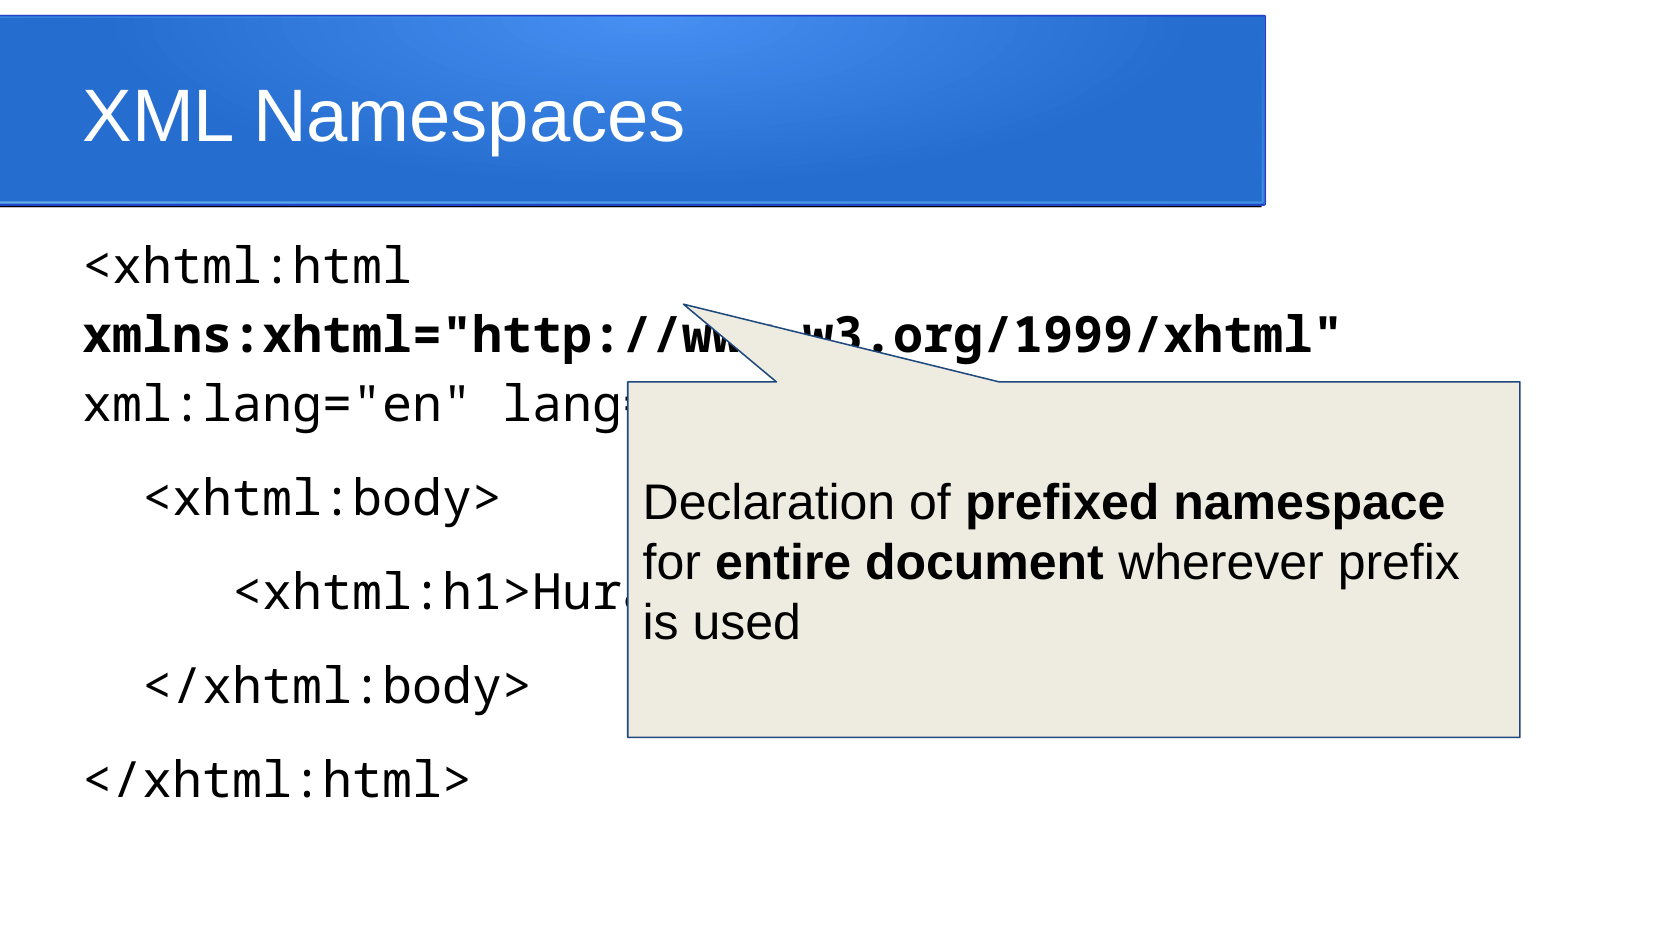

XML Namespaces
<xhtml:html xmlns:xhtml="http://www.w3.org/1999/xhtml" xml:lang="en" lang="en">
 <xhtml:body>
 <xhtml:h1>Huraaaa</xhtml:h1>
 </xhtml:body>
</xhtml:html>
Declaration of prefixed namespace for entire document wherever prefix is used